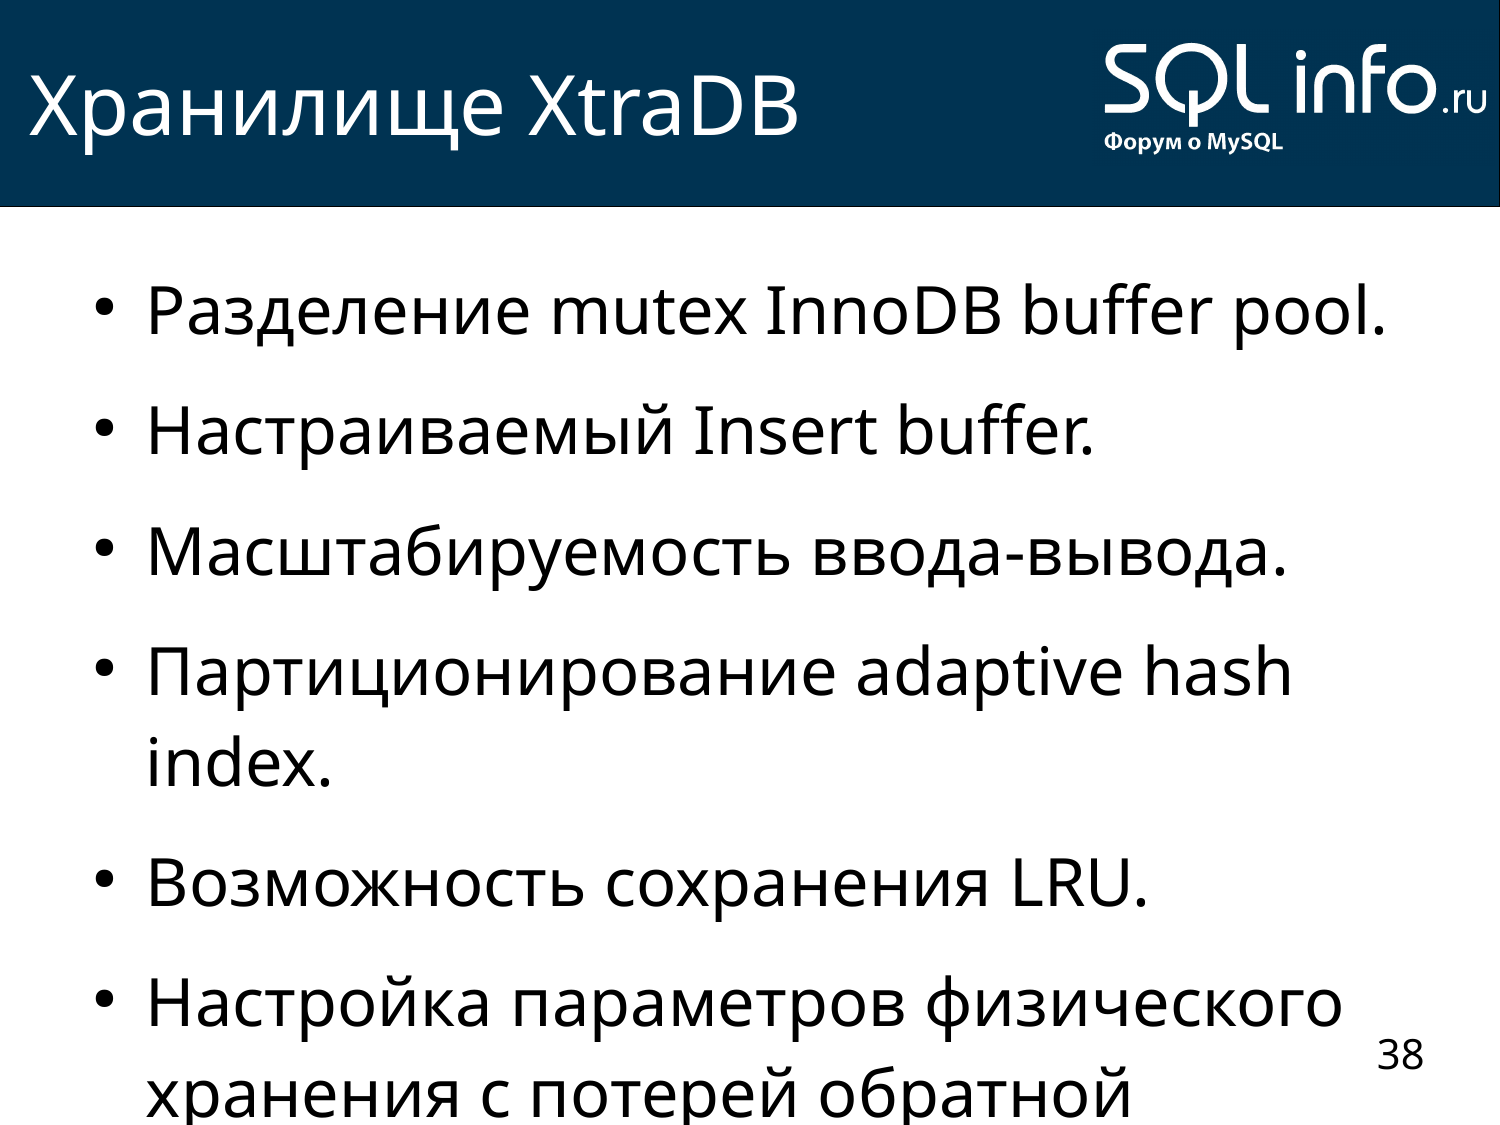

# Хранилище XtraDB
Разделение mutex InnoDB buffer pool.
Настраиваемый Insert buffer.
Масштабируемость ввода-вывода.
Партиционирование adaptive hash index.
Возможность сохранения LRU.
Настройка параметров физического хранения с потерей обратной
совместимости.
38